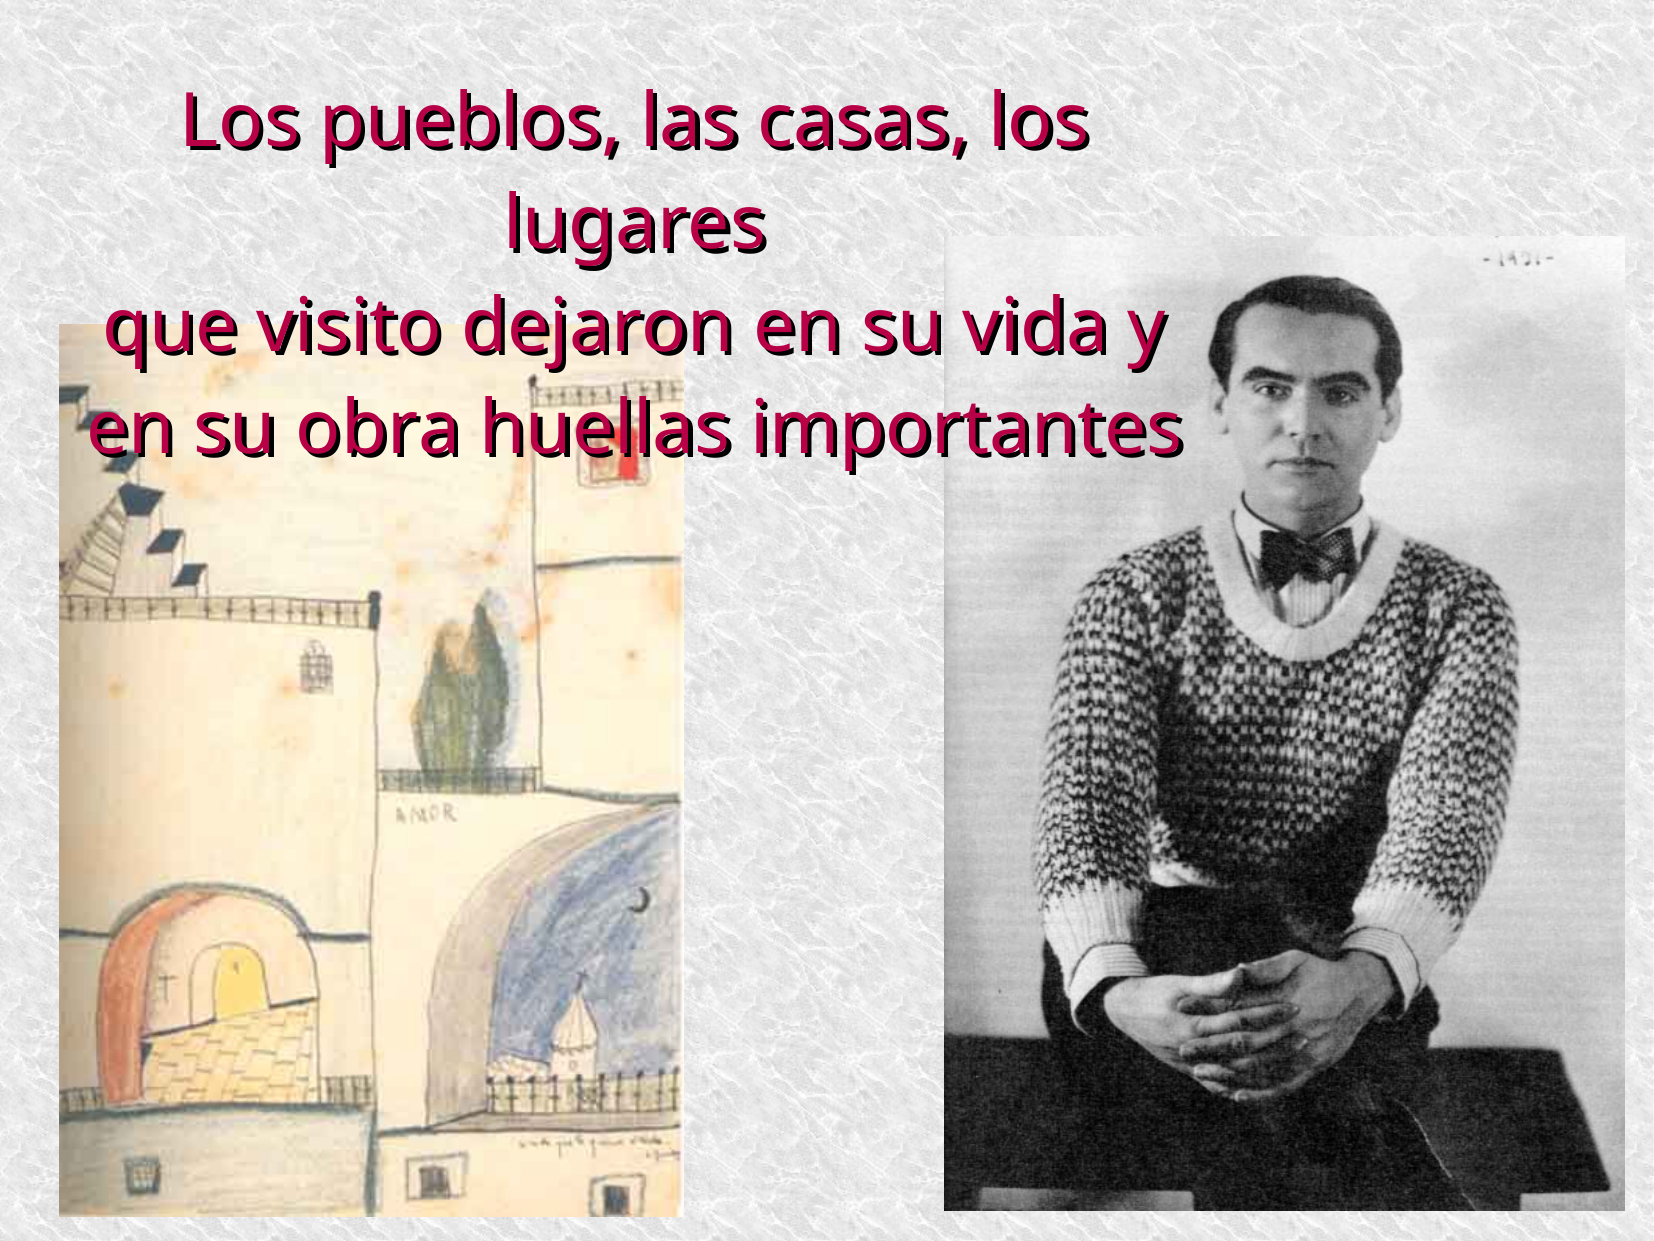

Los pueblos, las casas, los lugares
que visito dejaron en su vida y
en su obra huellas importantes